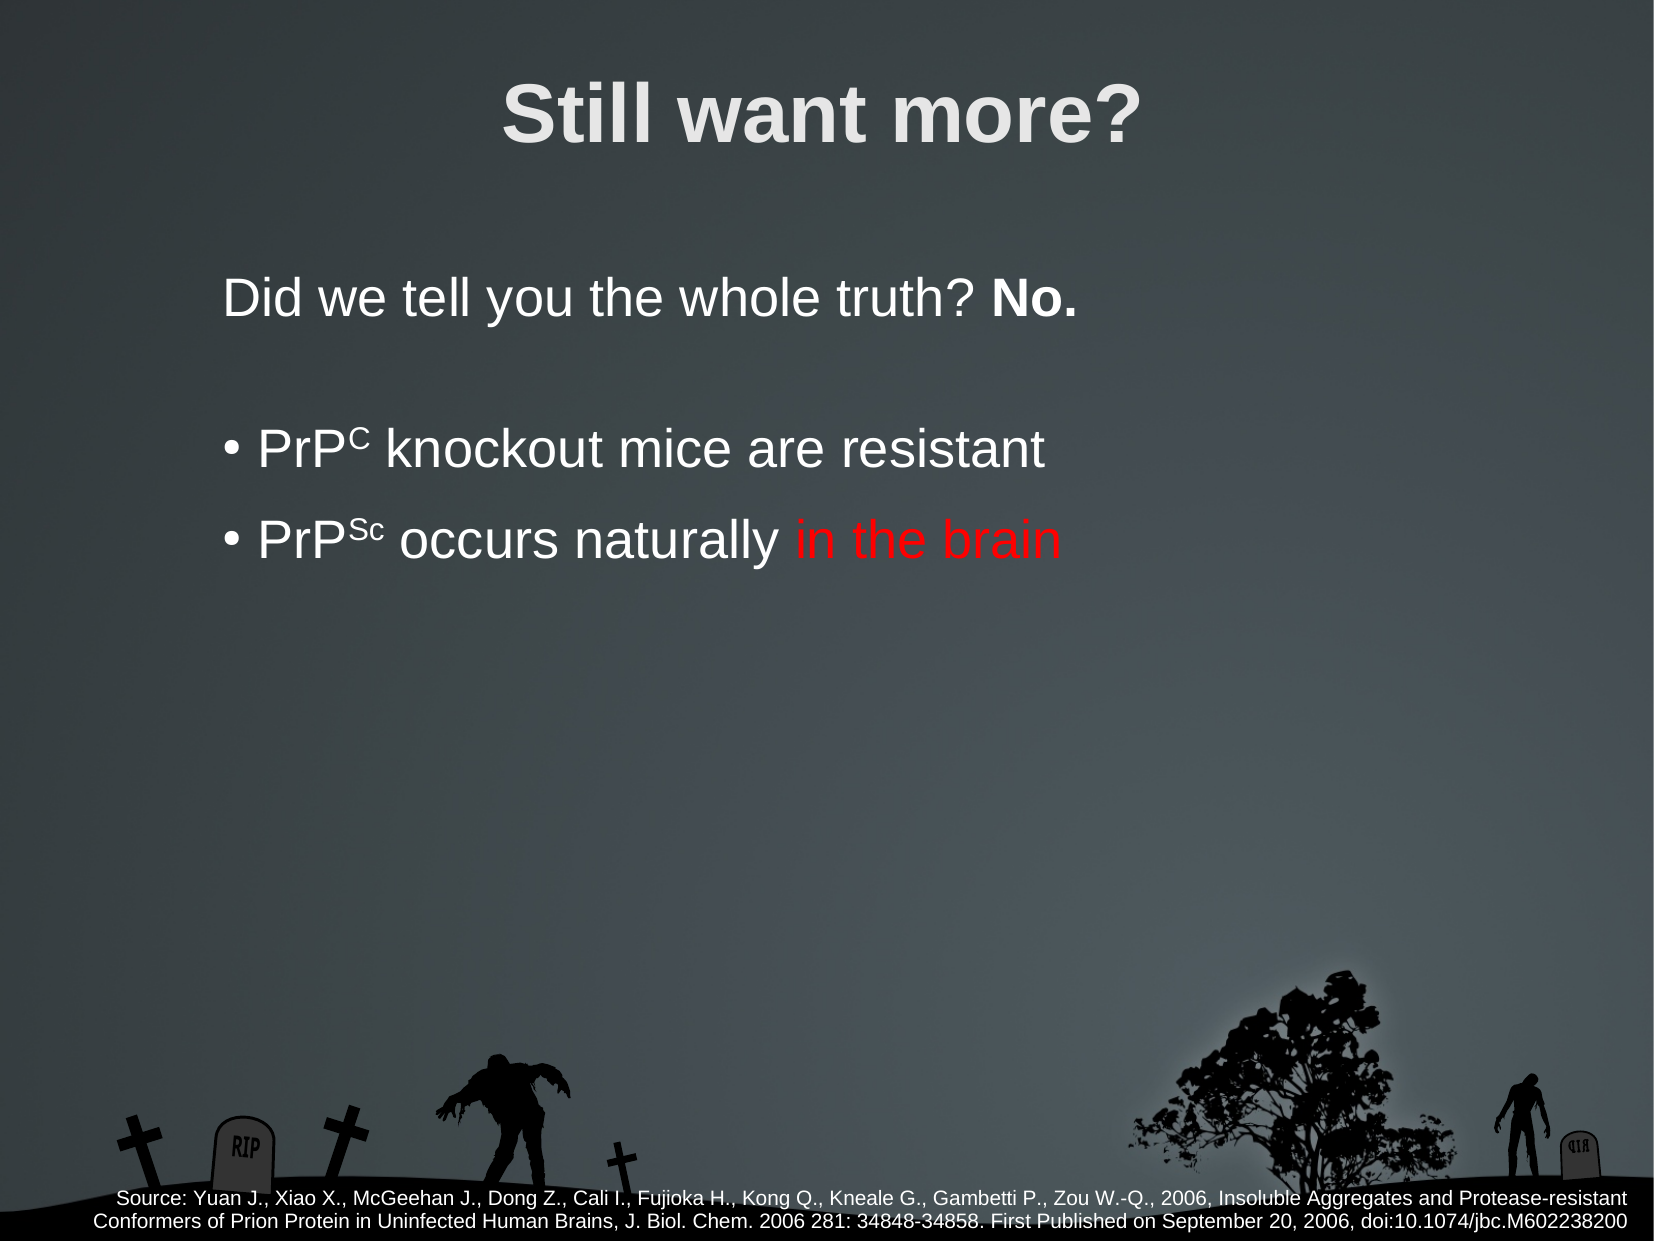

# Still want more?
Did we tell you the whole truth? No.
PrPC knockout mice are resistant
PrPSc occurs naturally in the brain
RIP
Source: Yuan J., Xiao X., McGeehan J., Dong Z., Cali I., Fujioka H., Kong Q., Kneale G., Gambetti P., Zou W.-Q., 2006, Insoluble Aggregates and Protease-resistant Conformers of Prion Protein in Uninfected Human Brains, J. Biol. Chem. 2006 281: 34848-34858. First Published on September 20, 2006, doi:10.1074/jbc.M602238200